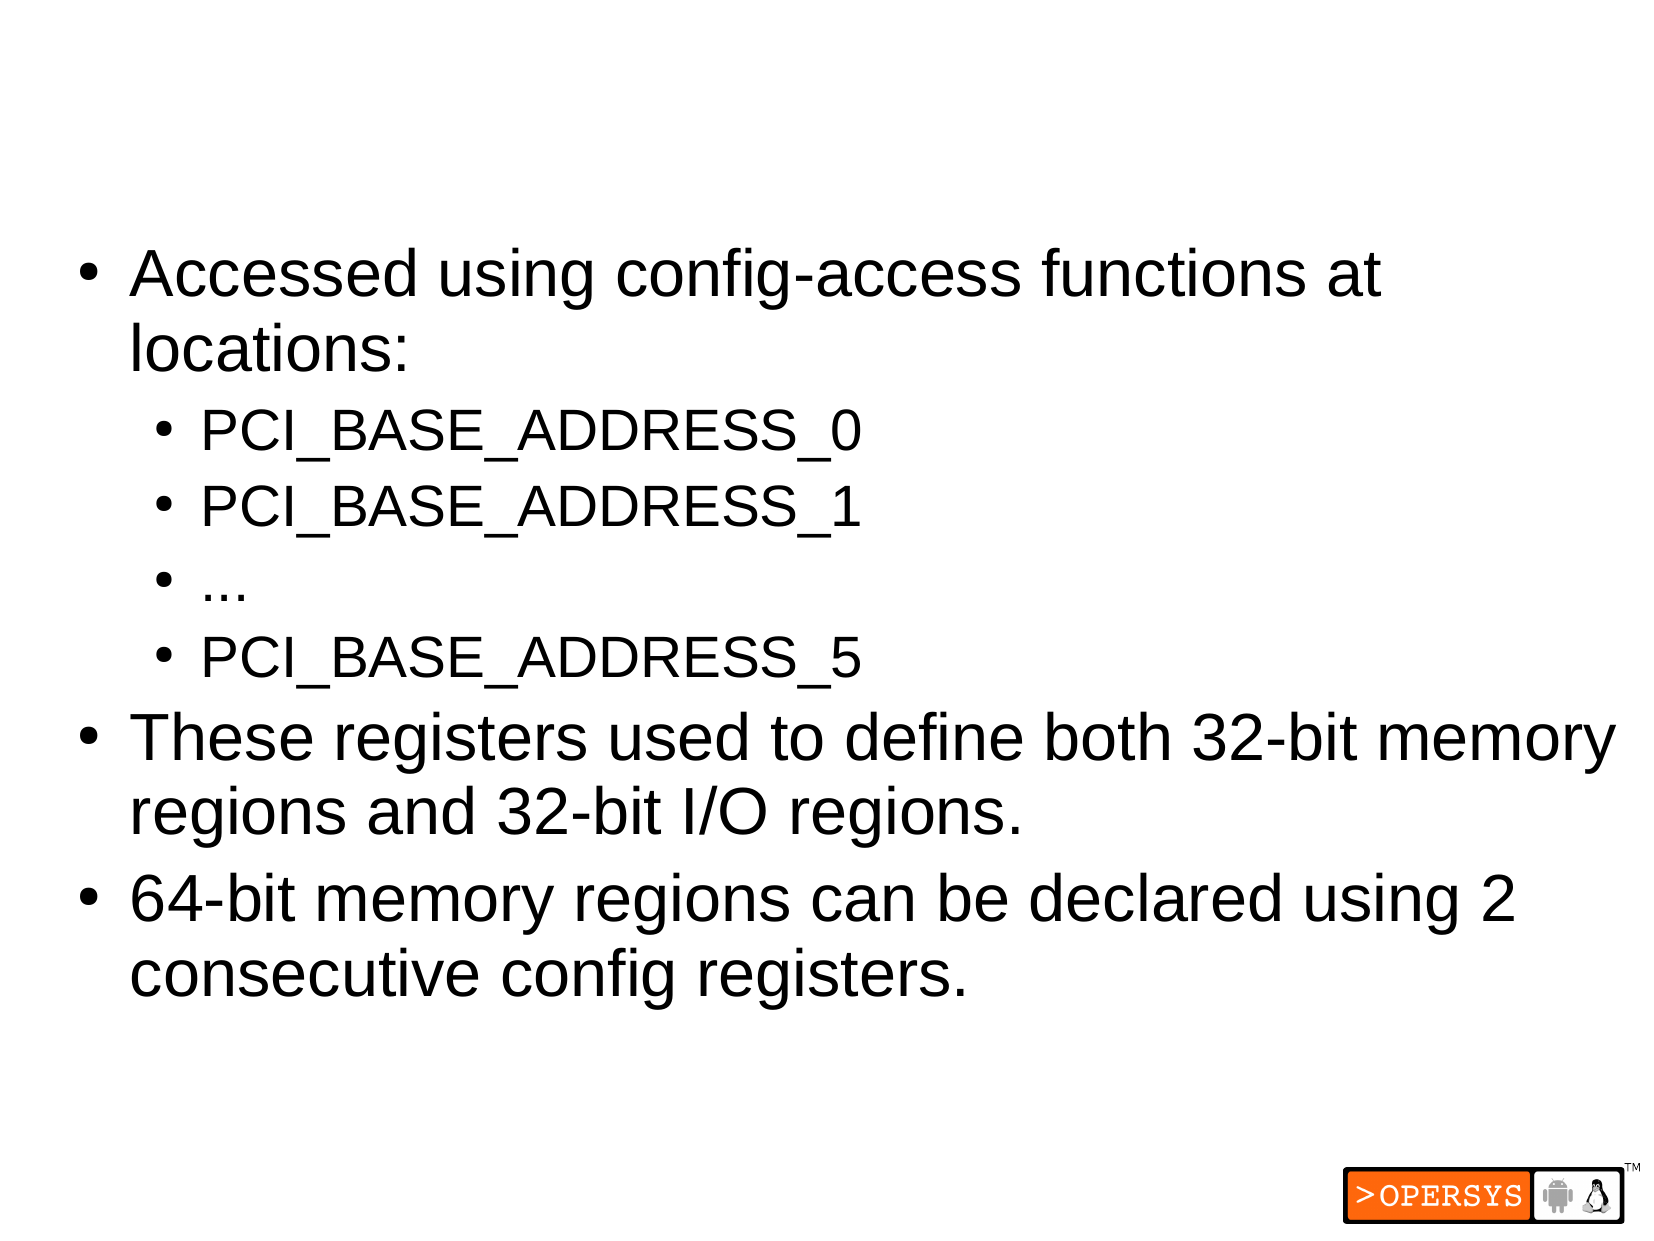

# Accessed using config-access functions at locations:
PCI_BASE_ADDRESS_0
PCI_BASE_ADDRESS_1
...
PCI_BASE_ADDRESS_5
These registers used to define both 32-bit memory regions and 32-bit I/O regions.
64-bit memory regions can be declared using 2 consecutive config registers.